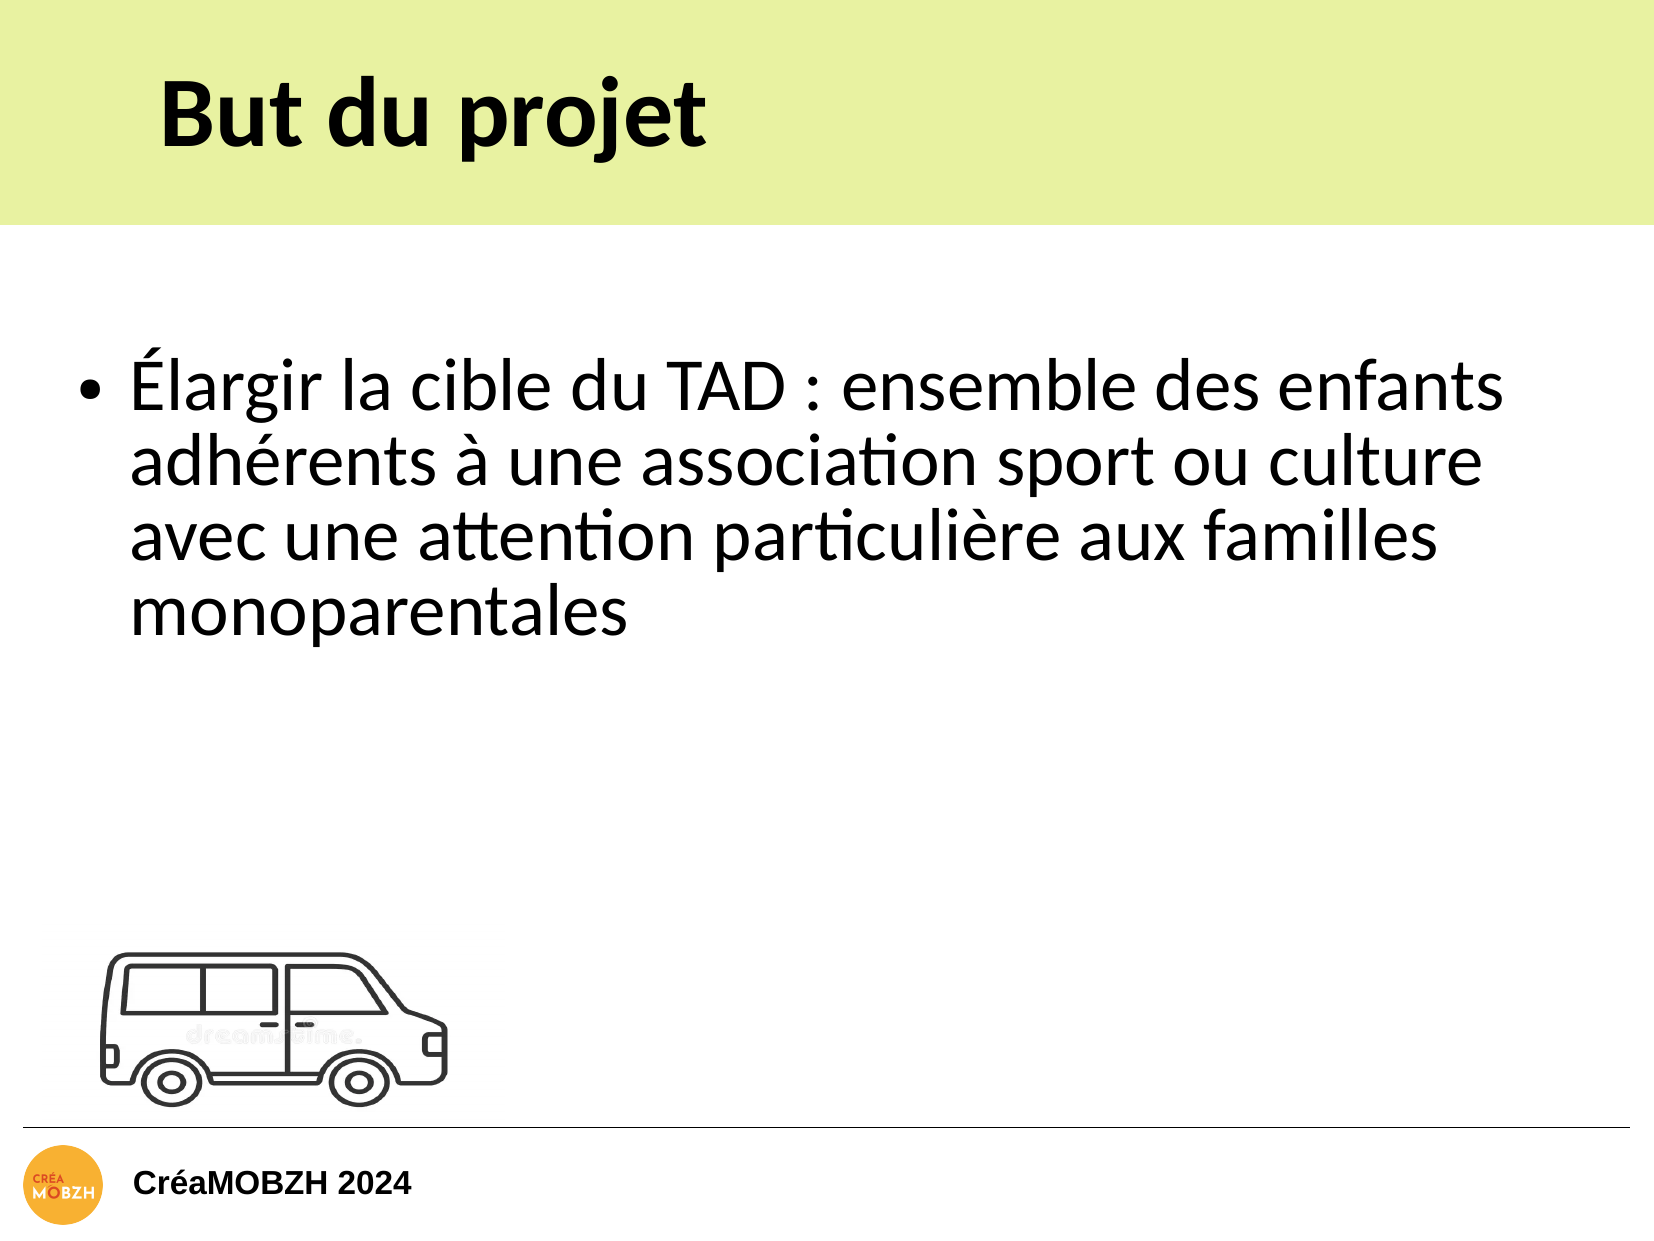

# But du projet
Élargir la cible du TAD : ensemble des enfants adhérents à une association sport ou culture avec une attention particulière aux familles monoparentales
CréaMOBZH 2024